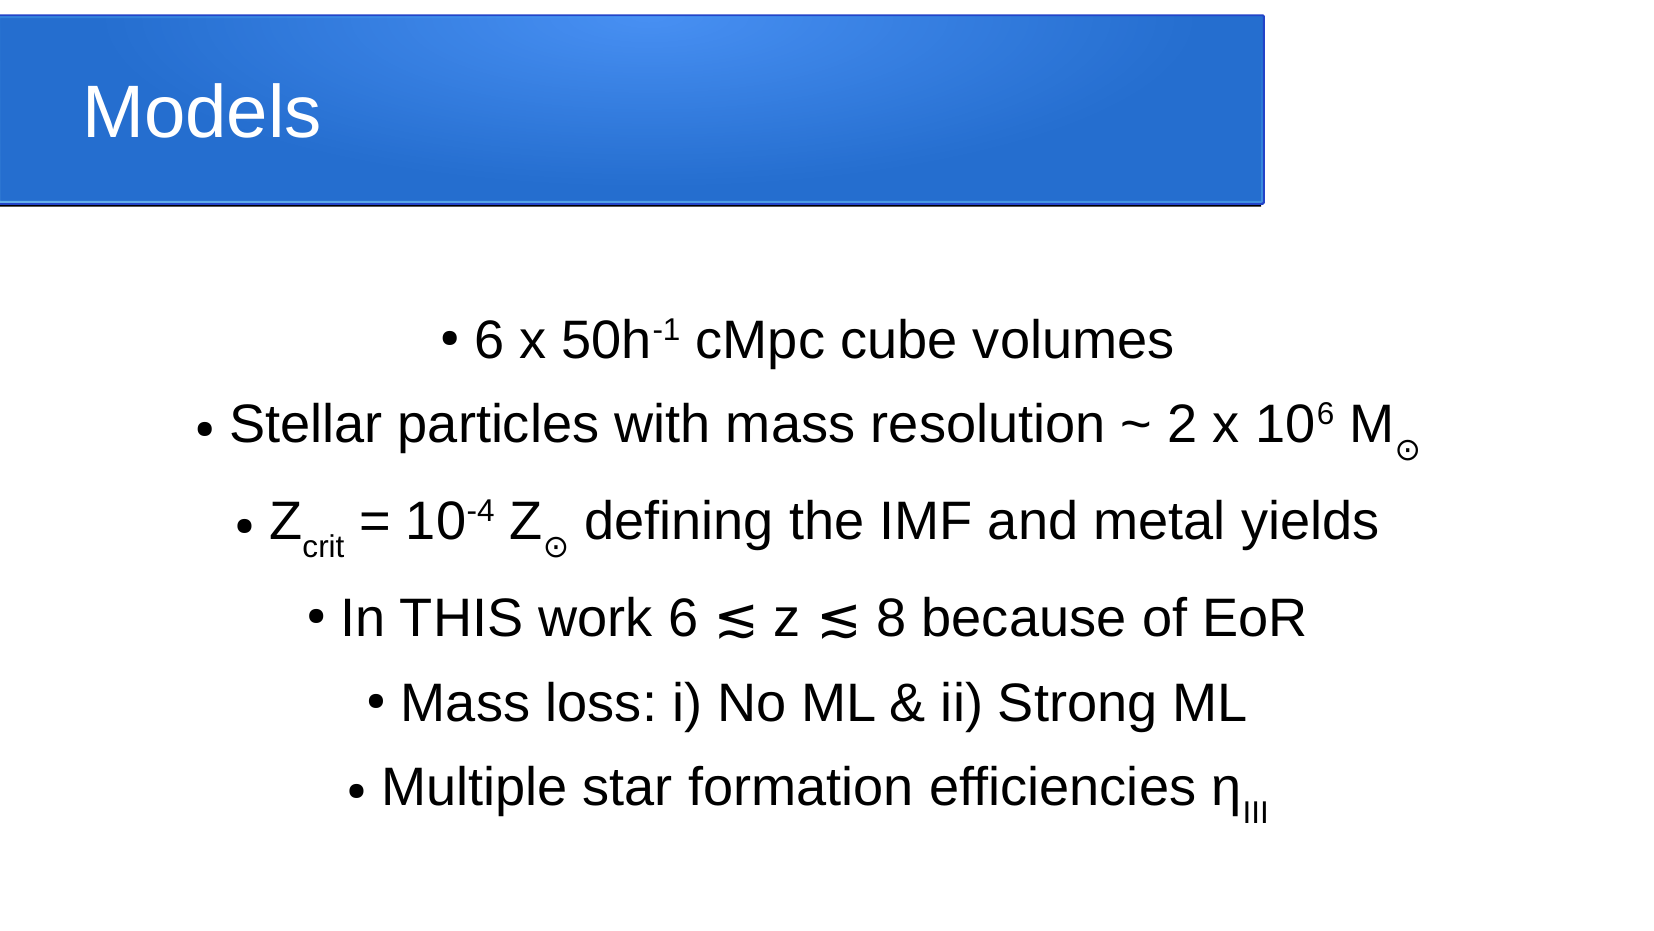

# Models
 6 x 50h-1 cMpc cube volumes
 Stellar particles with mass resolution ~ 2 x 106 M⊙
 Zcrit = 10-4 Z⊙ defining the IMF and metal yields
 In THIS work 6 ≲ z ≲ 8 because of EoR
 Mass loss: i) No ML & ii) Strong ML
 Multiple star formation efficiencies ηIII